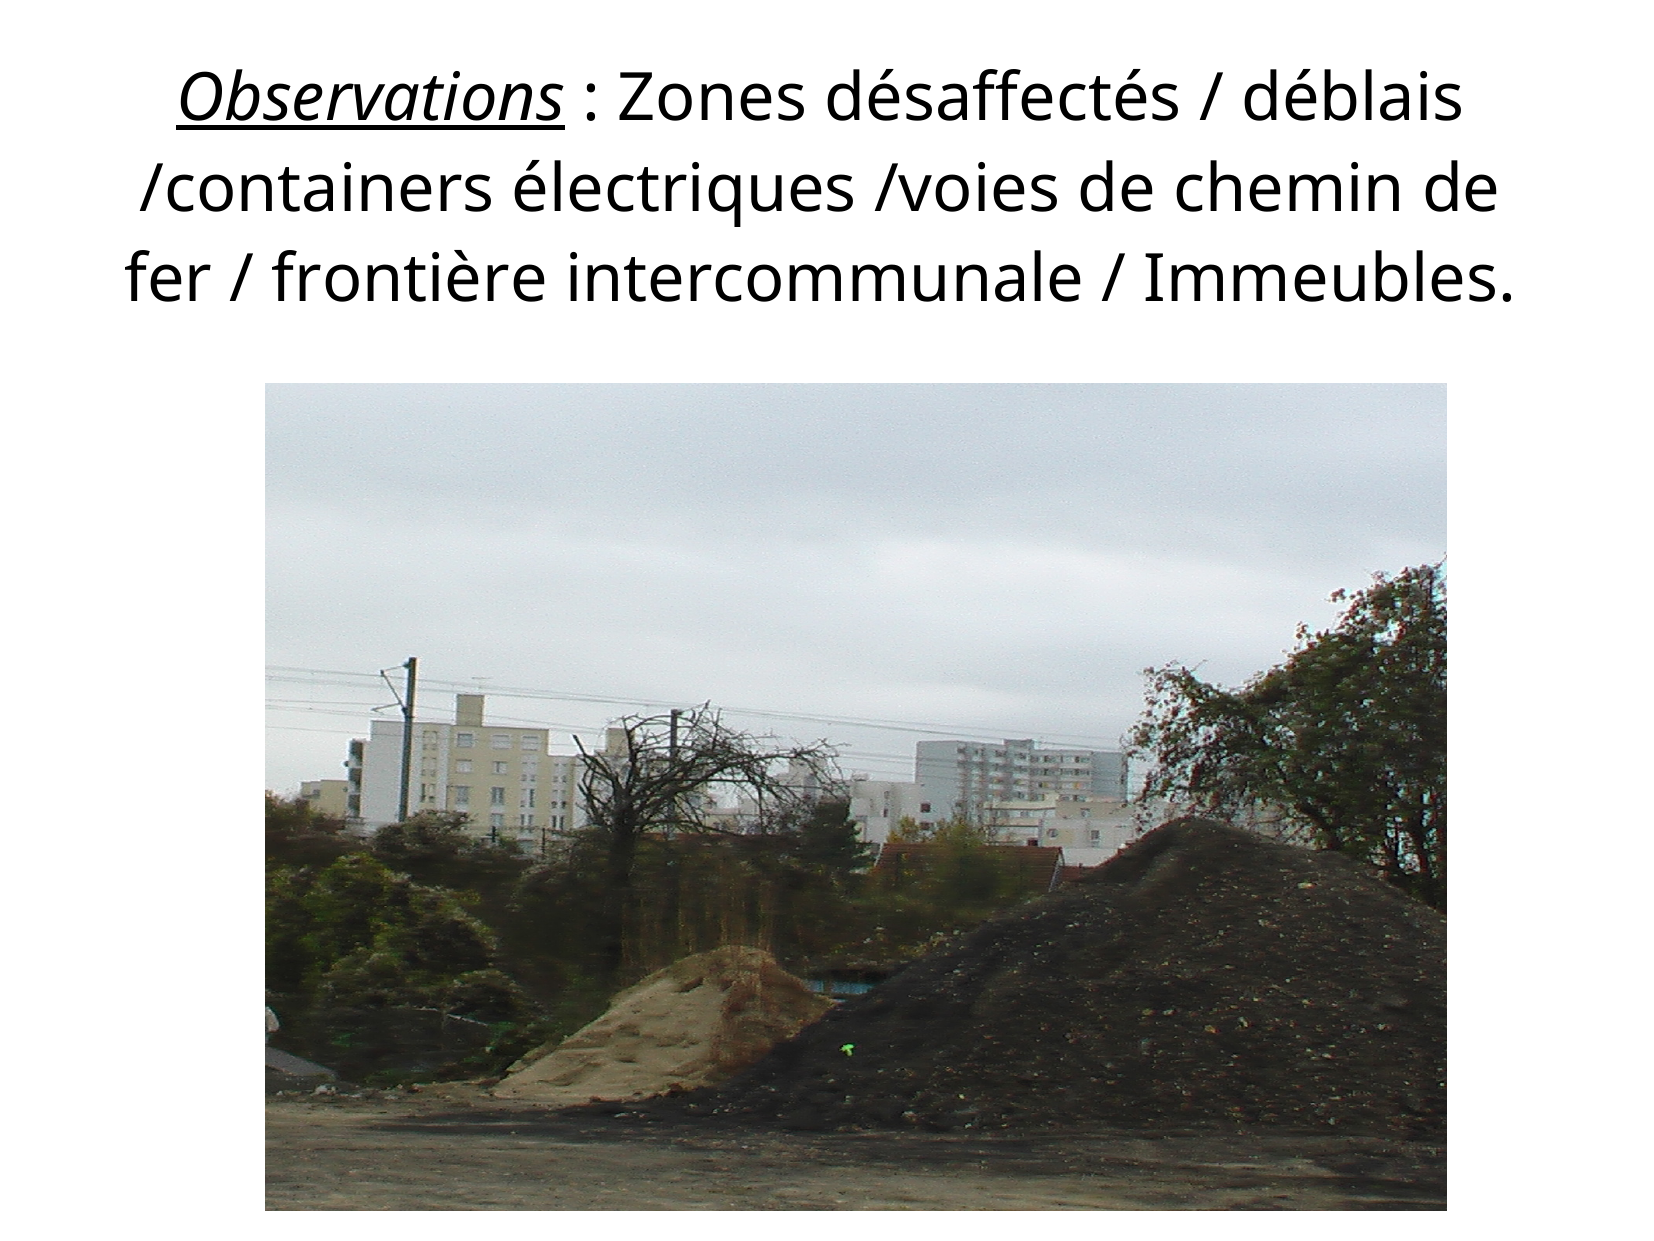

# Observations : Zones désaffectés / déblais /containers électriques /voies de chemin de fer / frontière intercommunale / Immeubles.